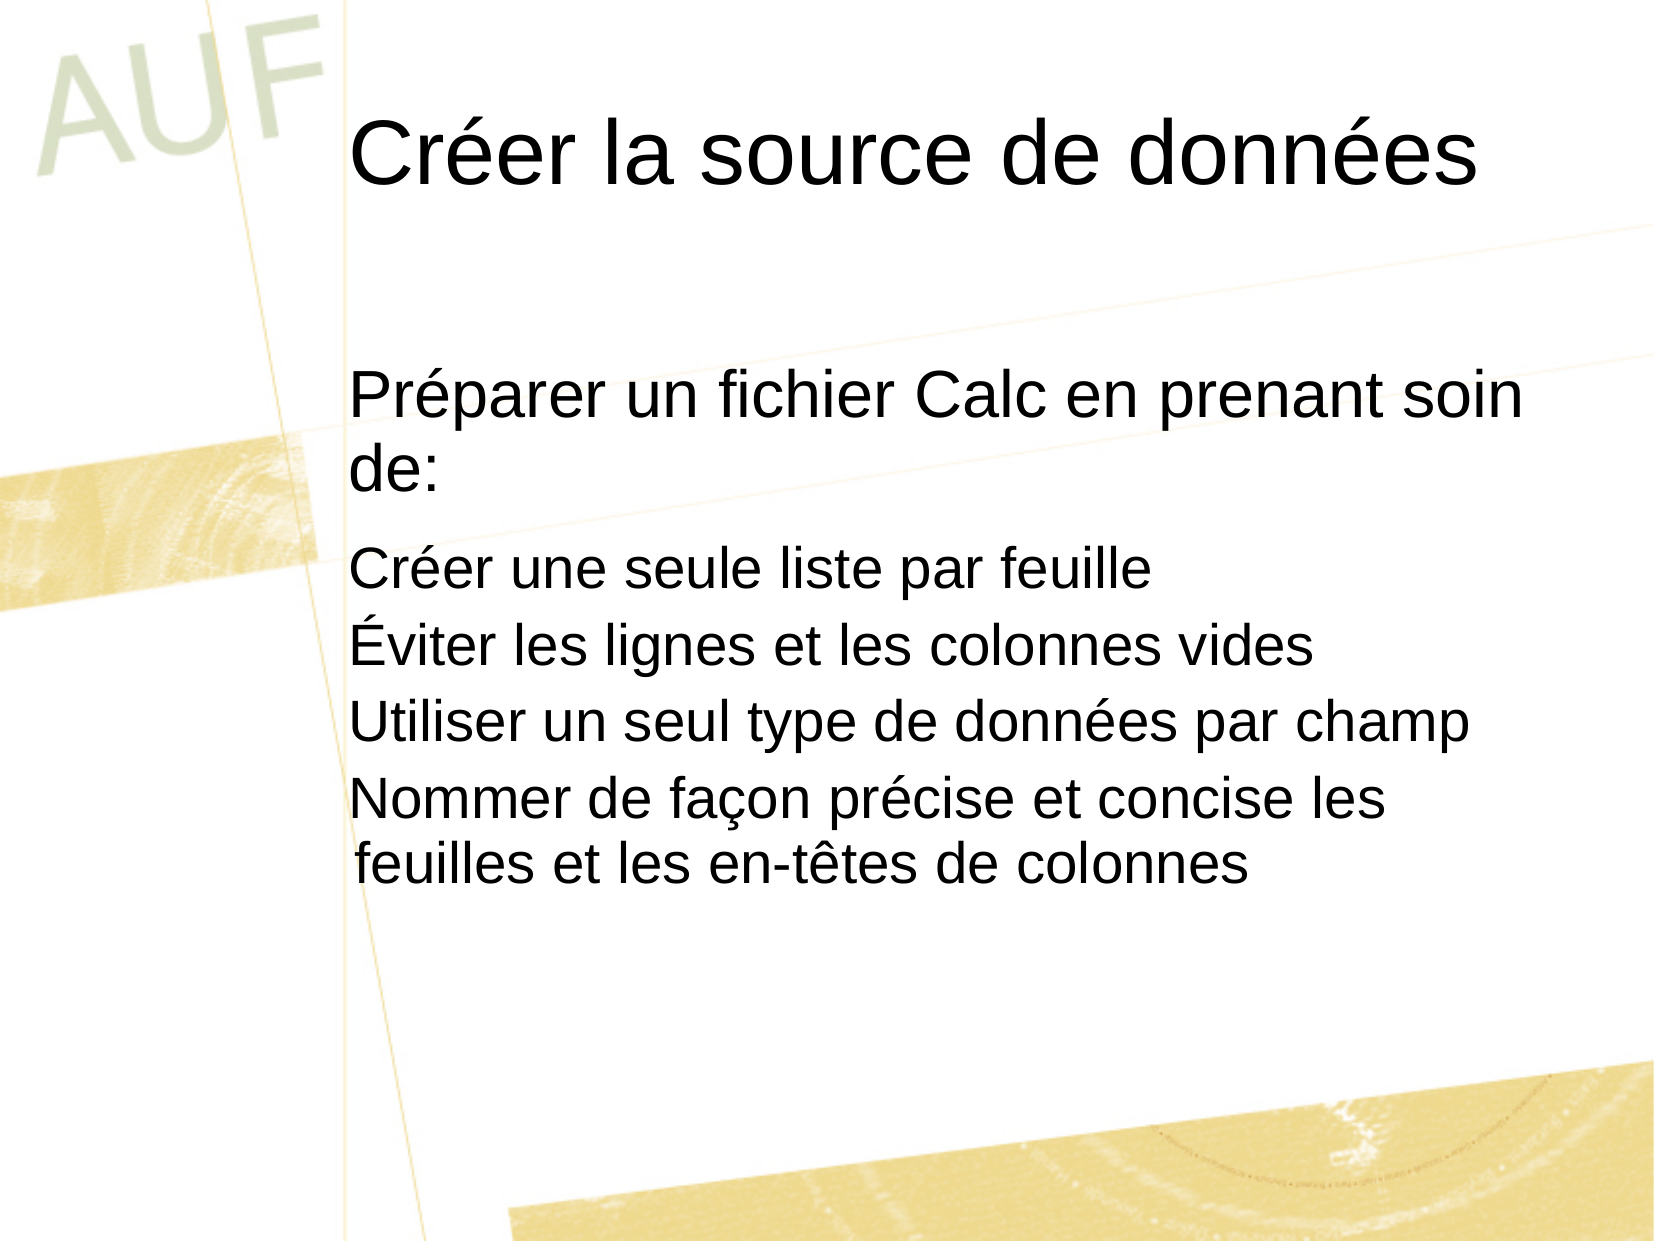

# Créer la source de données
Préparer un fichier Calc en prenant soin de:
Créer une seule liste par feuille
Éviter les lignes et les colonnes vides
Utiliser un seul type de données par champ
Nommer de façon précise et concise les feuilles et les en-têtes de colonnes